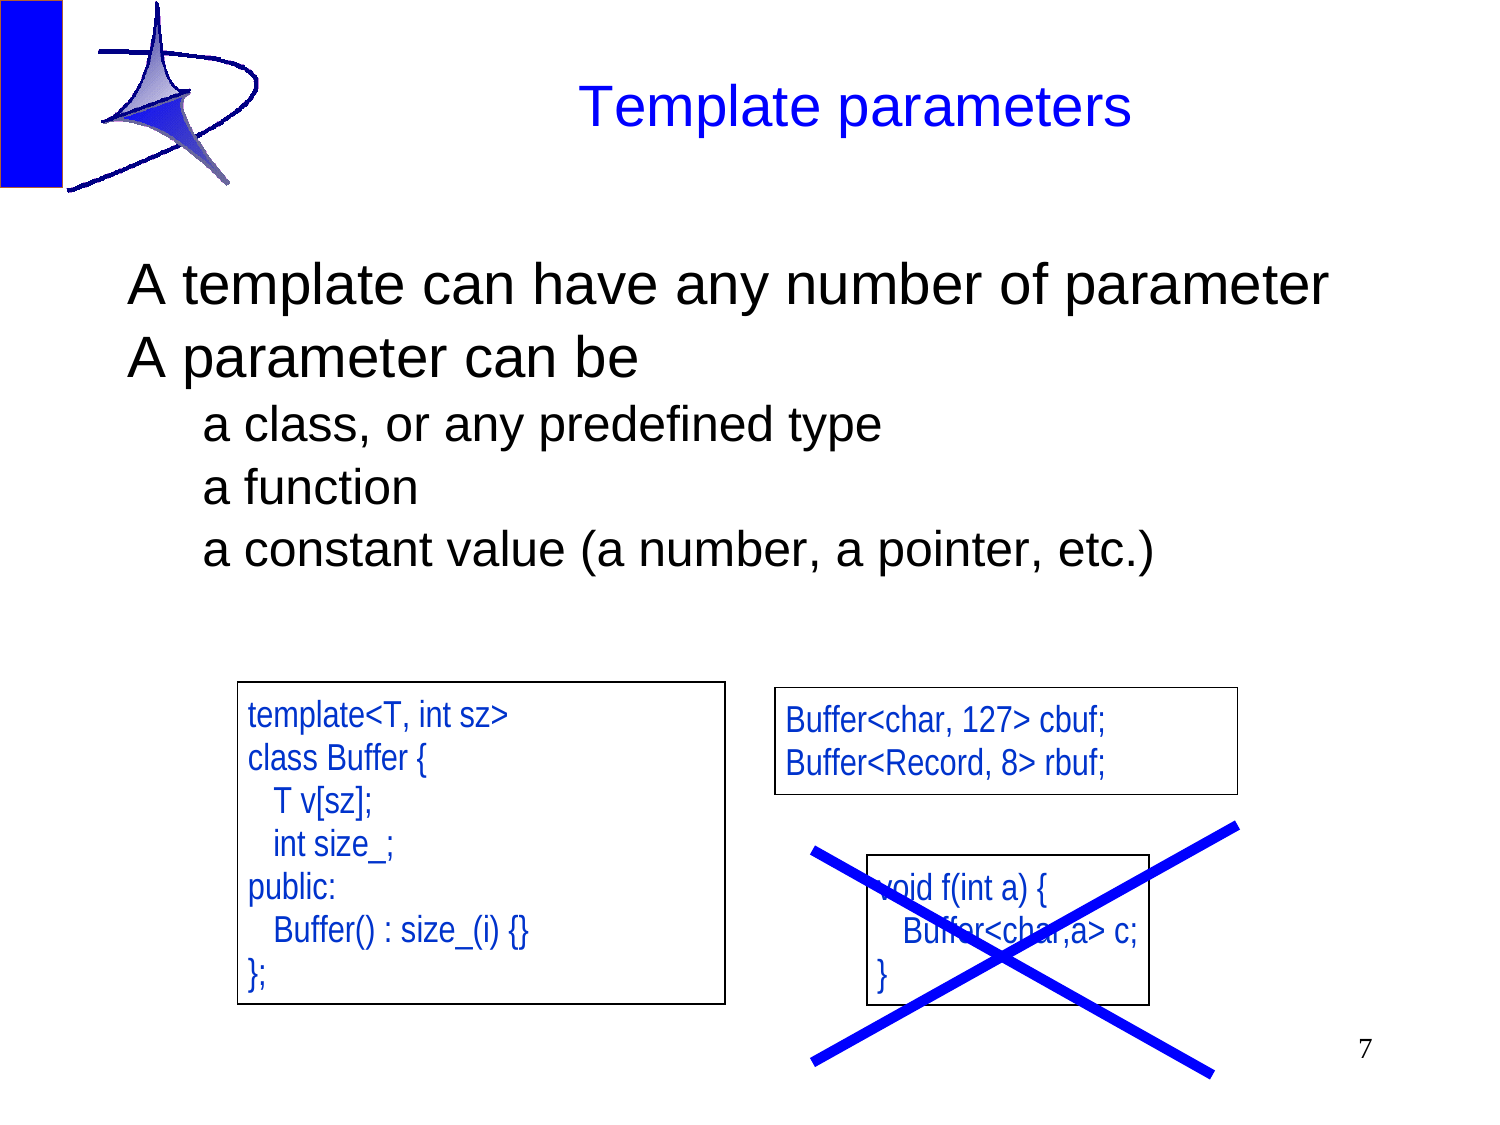

# Template parameters
A template can have any number of parameter
A parameter can be
a class, or any predefined type
a function
a constant value (a number, a pointer, etc.)
template<T, int sz>
class Buffer {
 T v[sz];
 int size_;
public:
 Buffer() : size_(i) {}
};
Buffer<char, 127> cbuf;
Buffer<Record, 8> rbuf;
void f(int a) {
 Buffer<char,a> c;
}
7